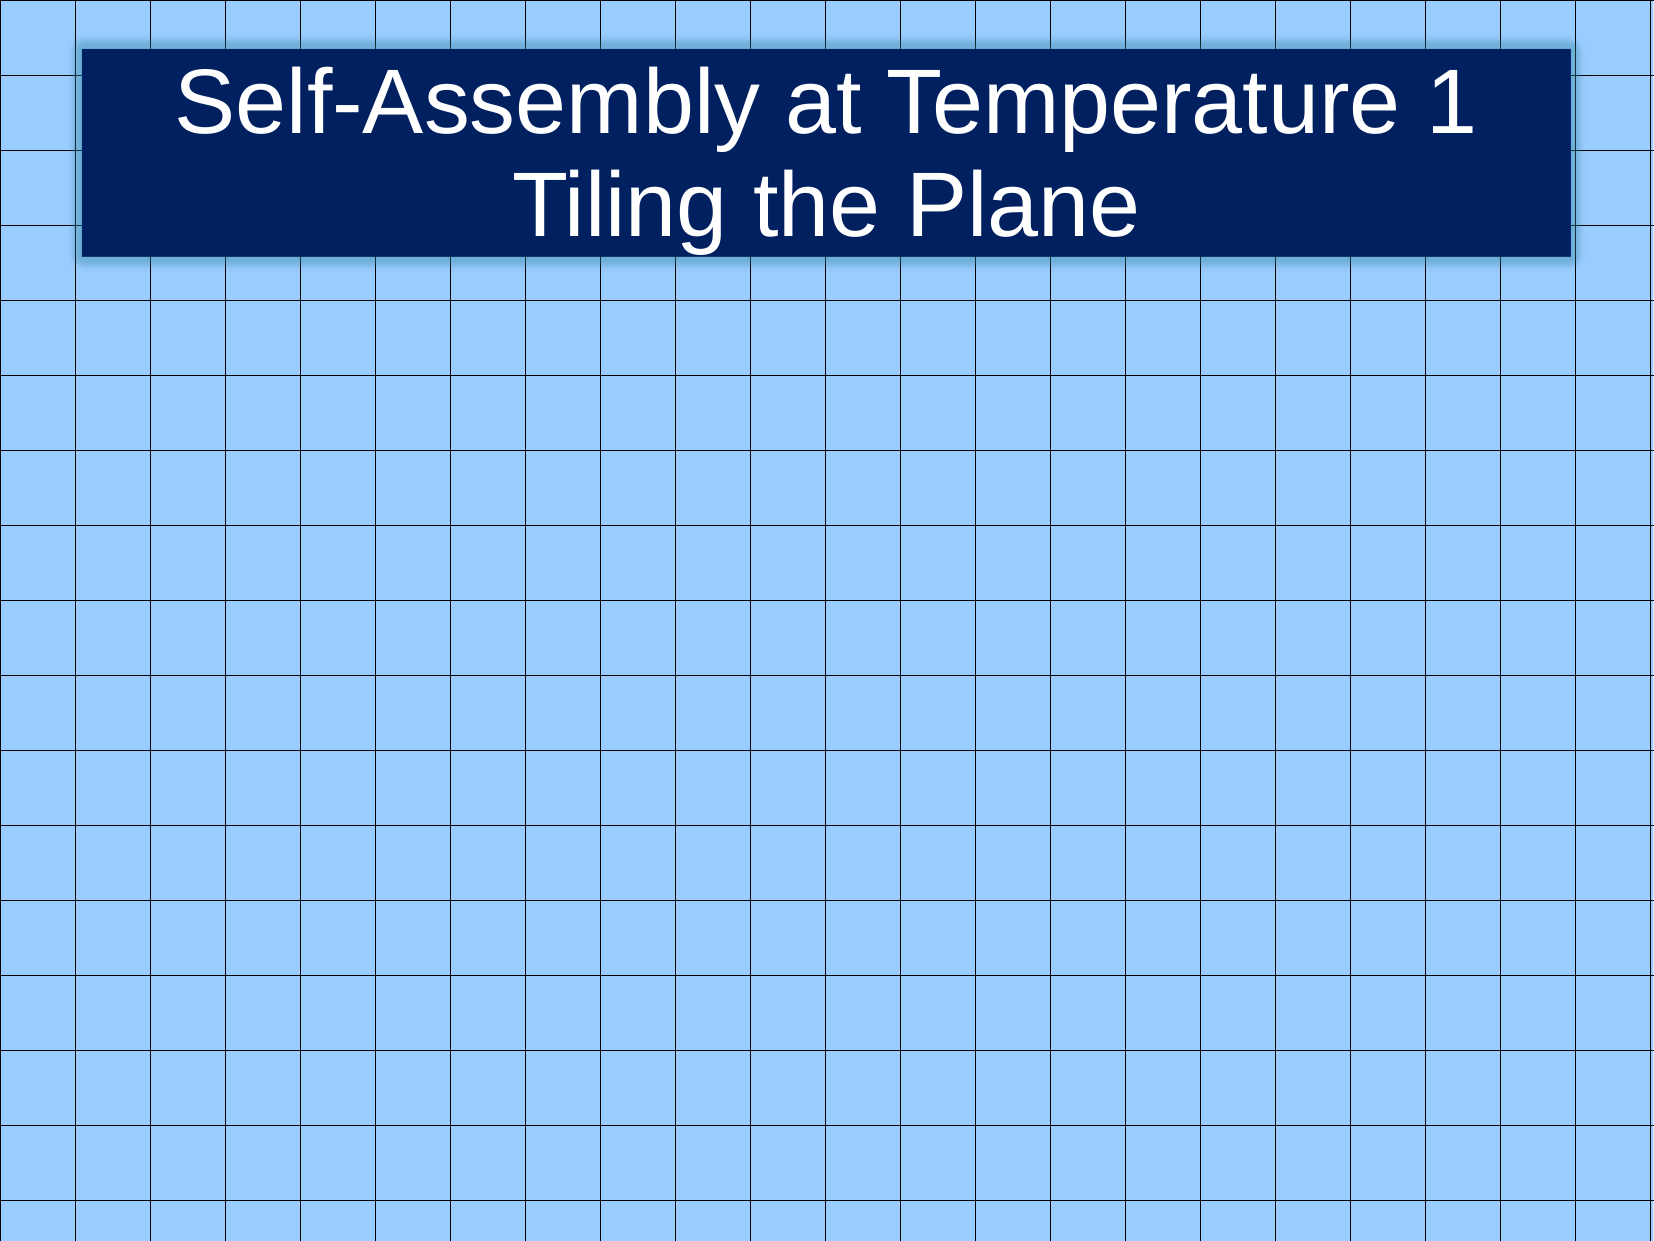

Self-Assembly at Temperature 1
Tiling the Plane